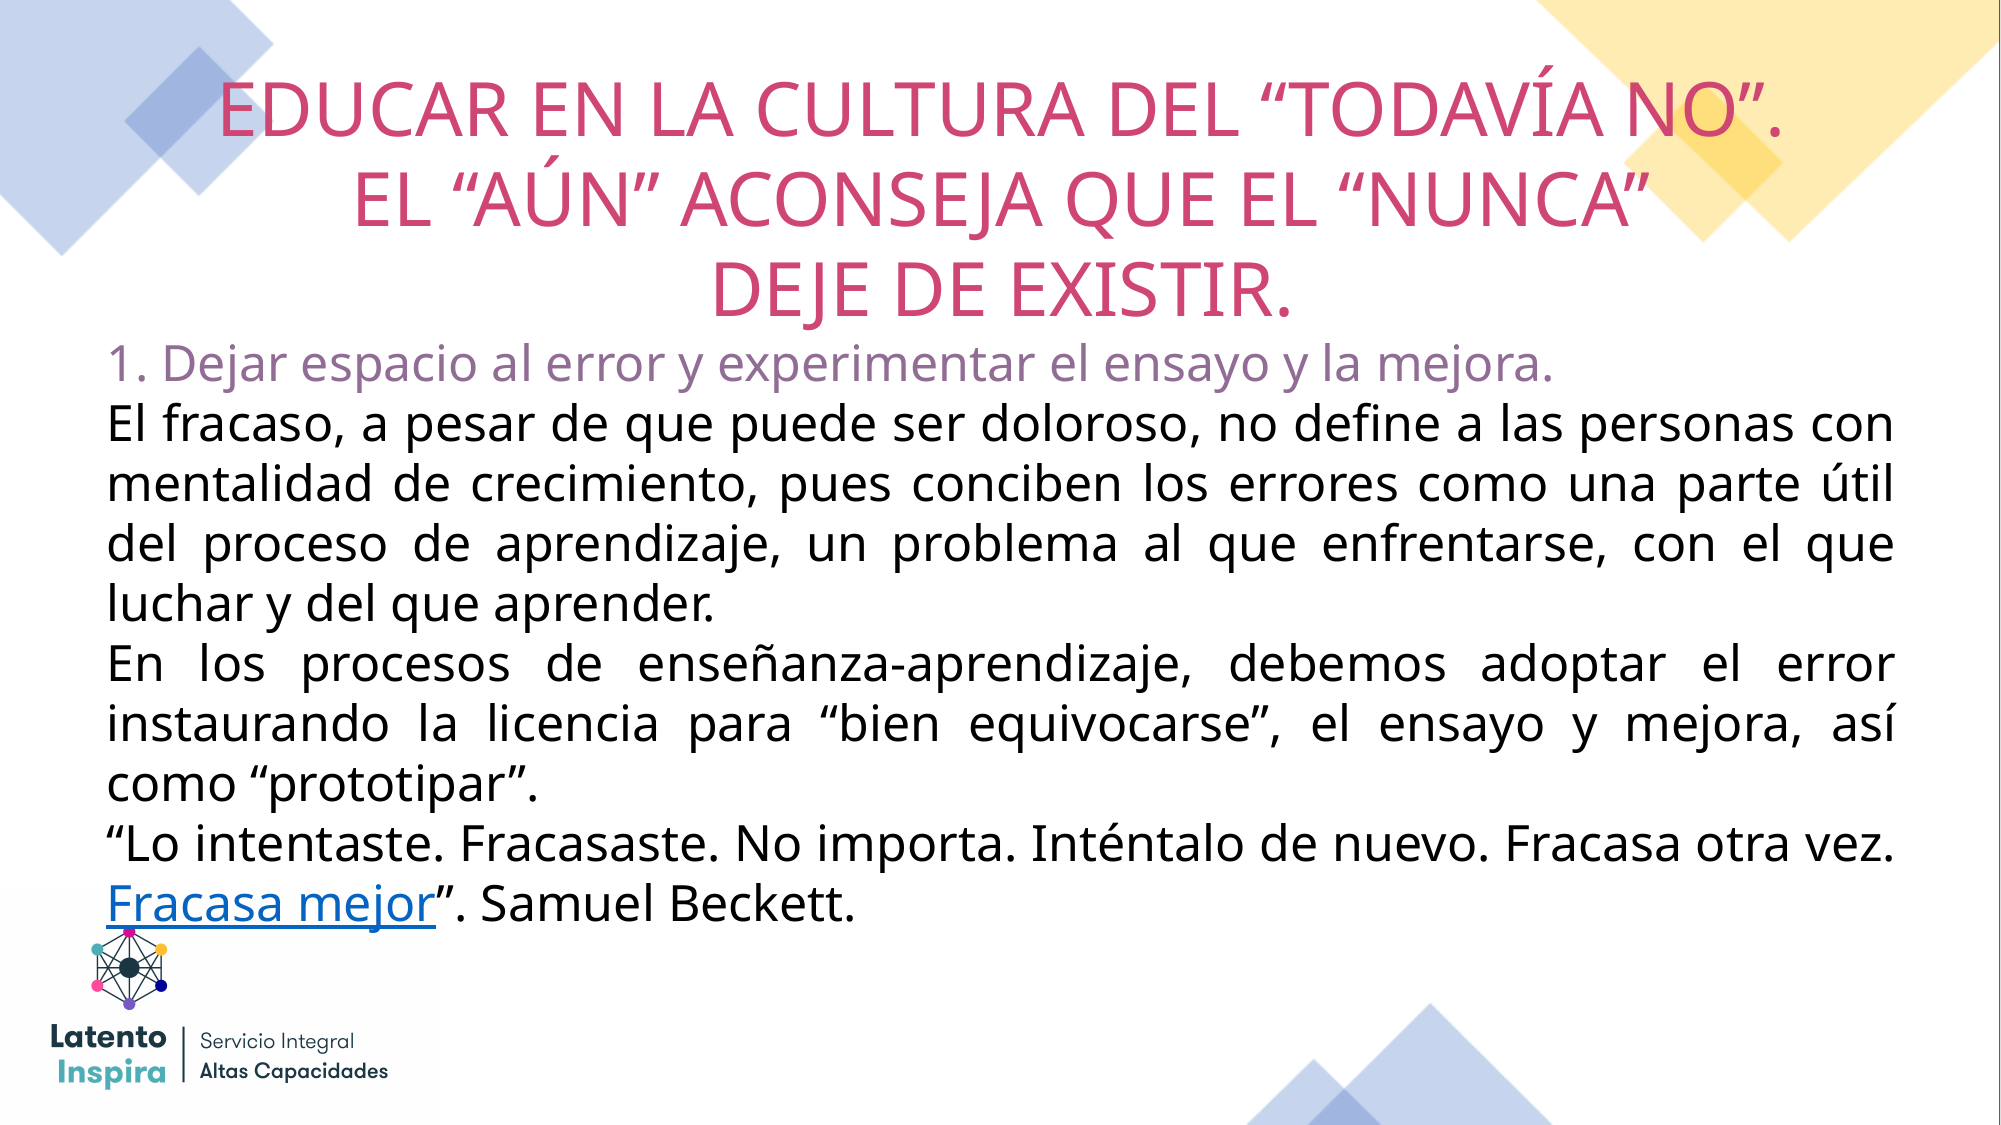

EDUCAR EN LA CULTURA DEL “TODAVÍA NO”.
EL “AÚN” ACONSEJA QUE EL “NUNCA”
DEJE DE EXISTIR.
1. Dejar espacio al error y experimentar el ensayo y la mejora.
El fracaso, a pesar de que puede ser doloroso, no define a las personas con mentalidad de crecimiento, pues conciben los errores como una parte útil del proceso de aprendizaje, un problema al que enfrentarse, con el que luchar y del que aprender.
En los procesos de enseñanza-aprendizaje, debemos adoptar el error instaurando la licencia para “bien equivocarse”, el ensayo y mejora, así como “prototipar”.
“Lo intentaste. Fracasaste. No importa. Inténtalo de nuevo. Fracasa otra vez. Fracasa mejor”. Samuel Beckett.